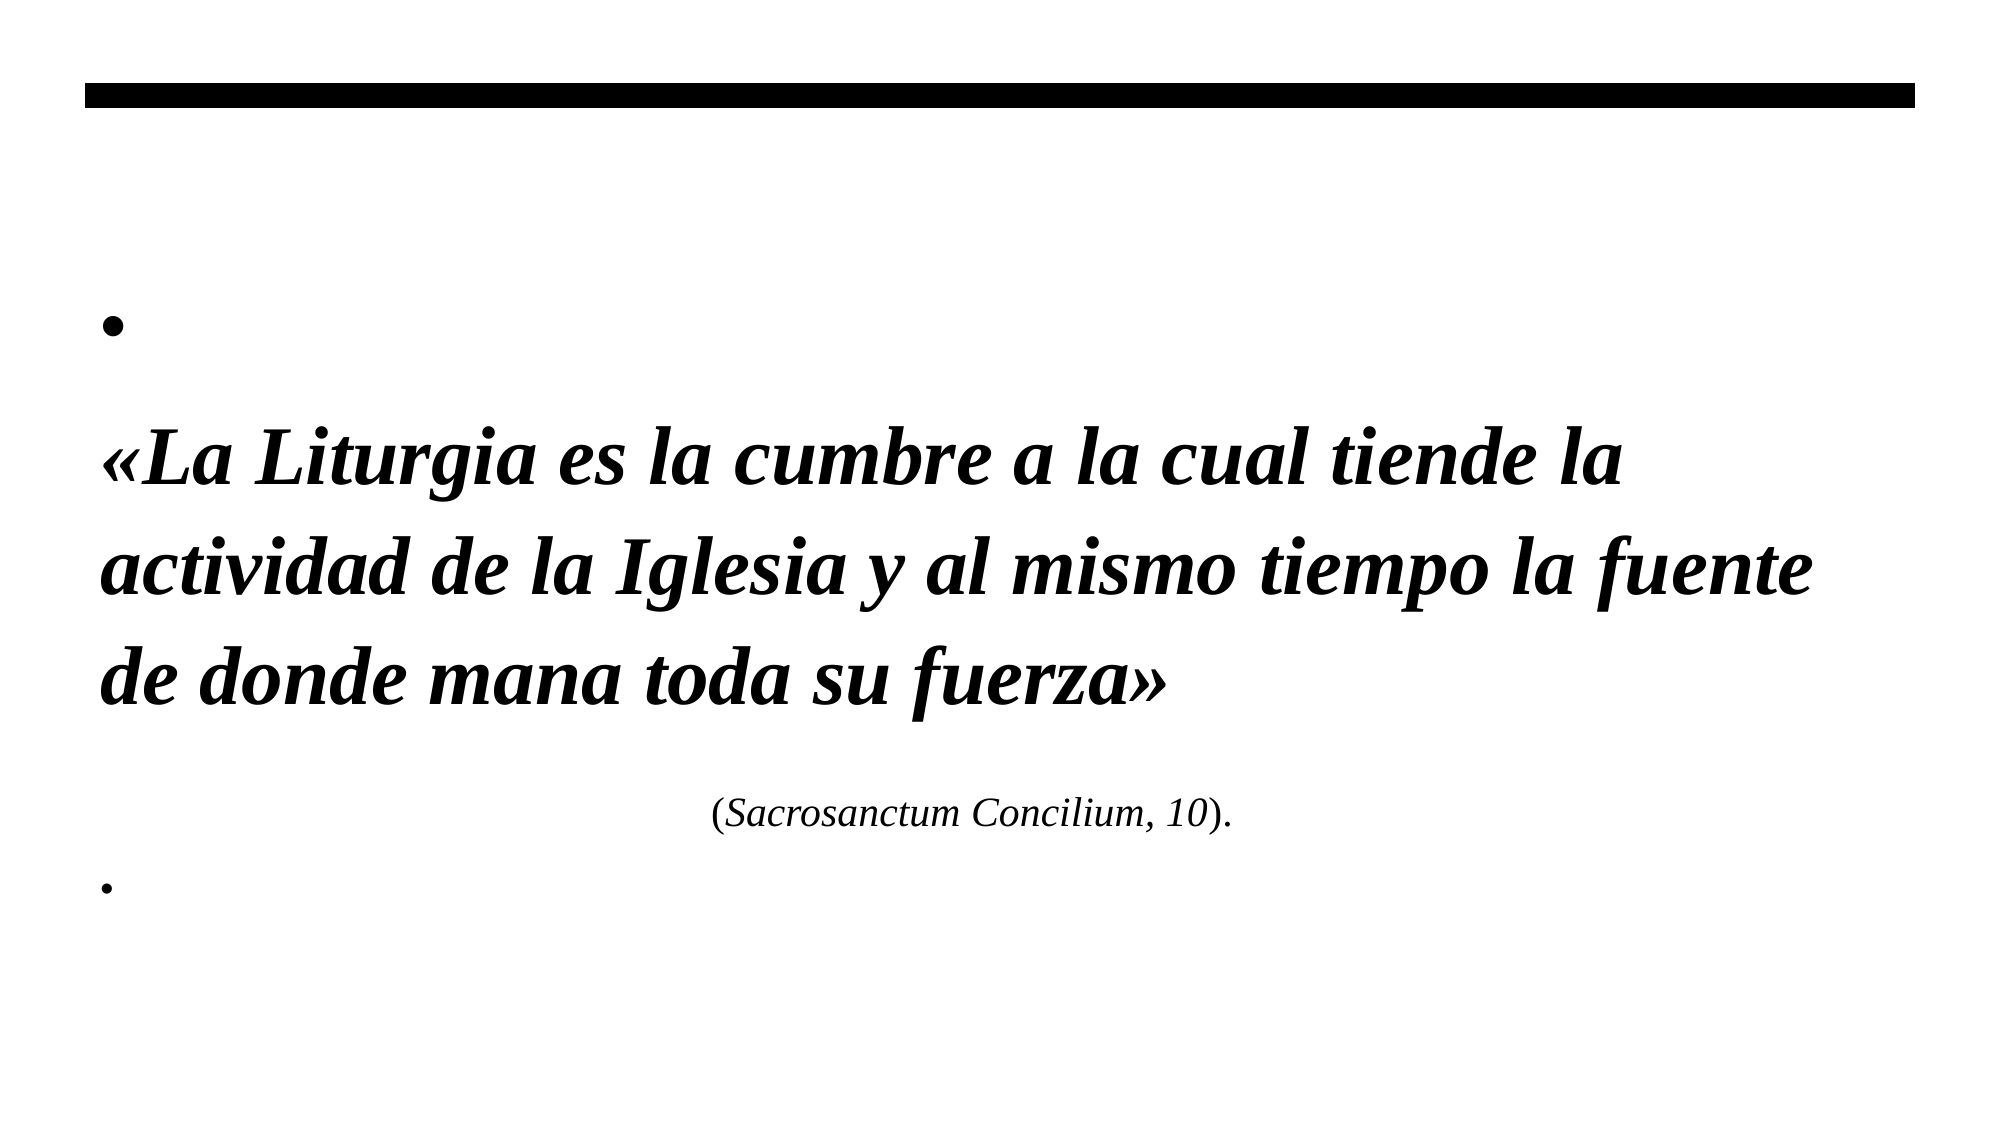

# «La Liturgia es la cumbre a la cual tiende la actividad de la Iglesia y al mismo tiempo la fuente de donde mana toda su fuerza»
 (Sacrosanctum Concilium, 10).